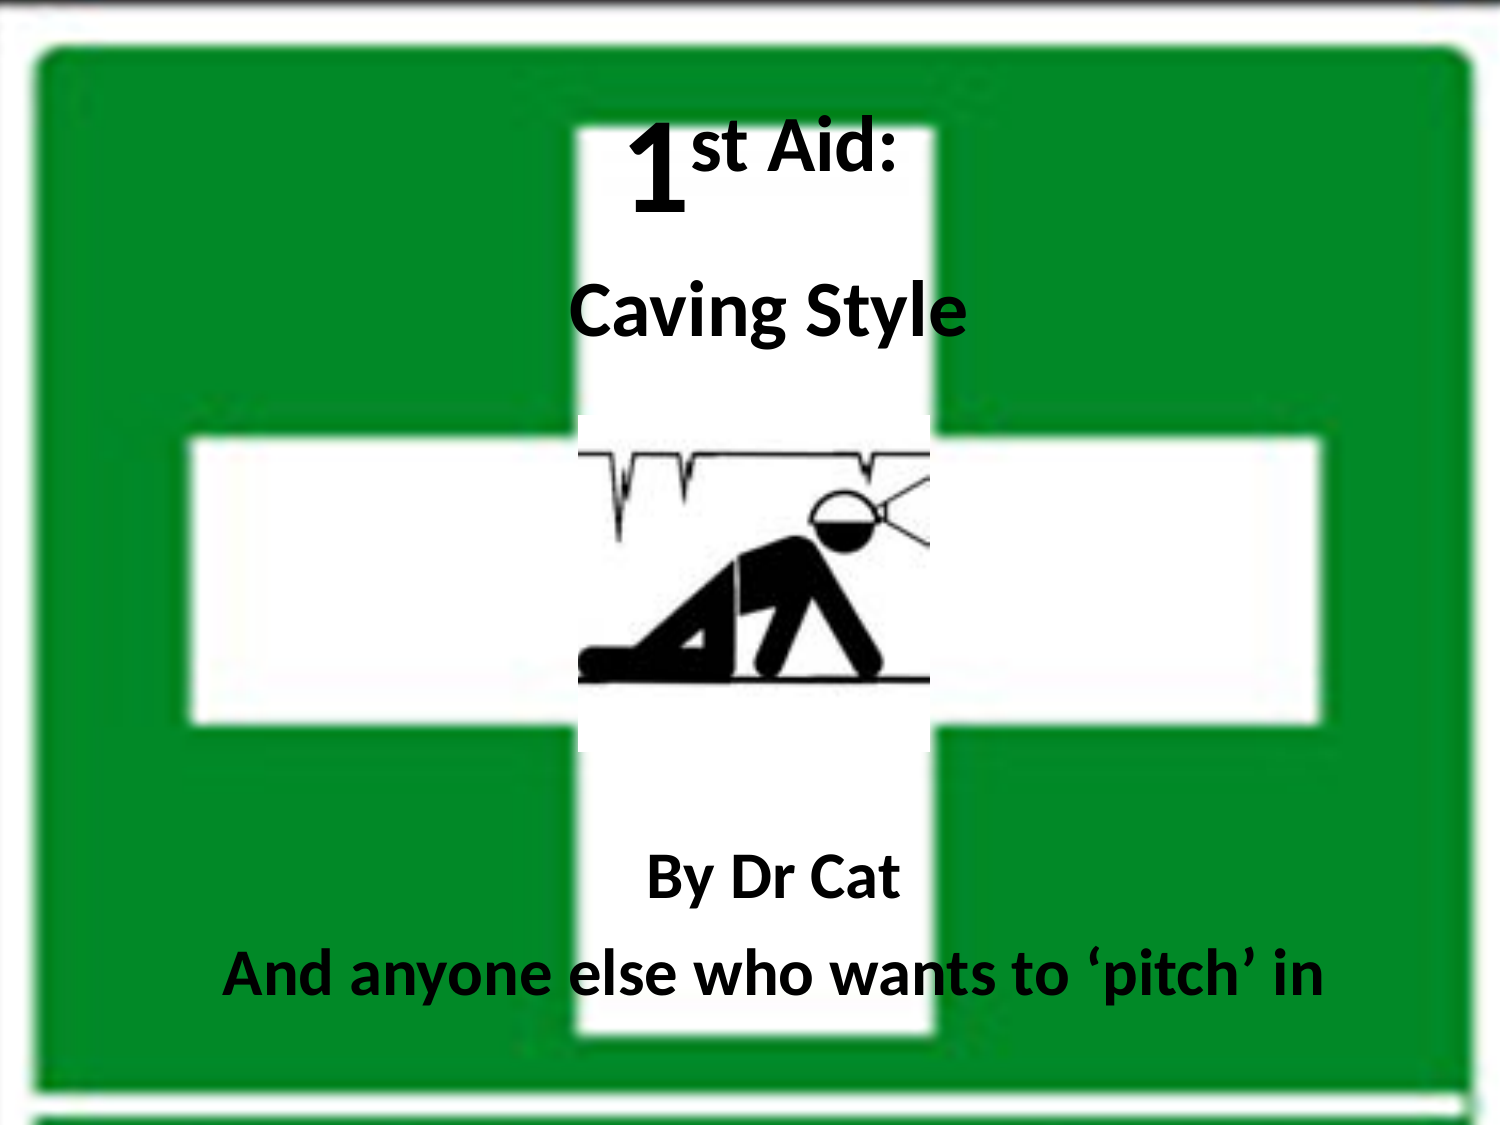

1st Aid:
Caving Style
# Caving Style.
By Dr Cat
And anyone else who wants to ‘pitch’ in